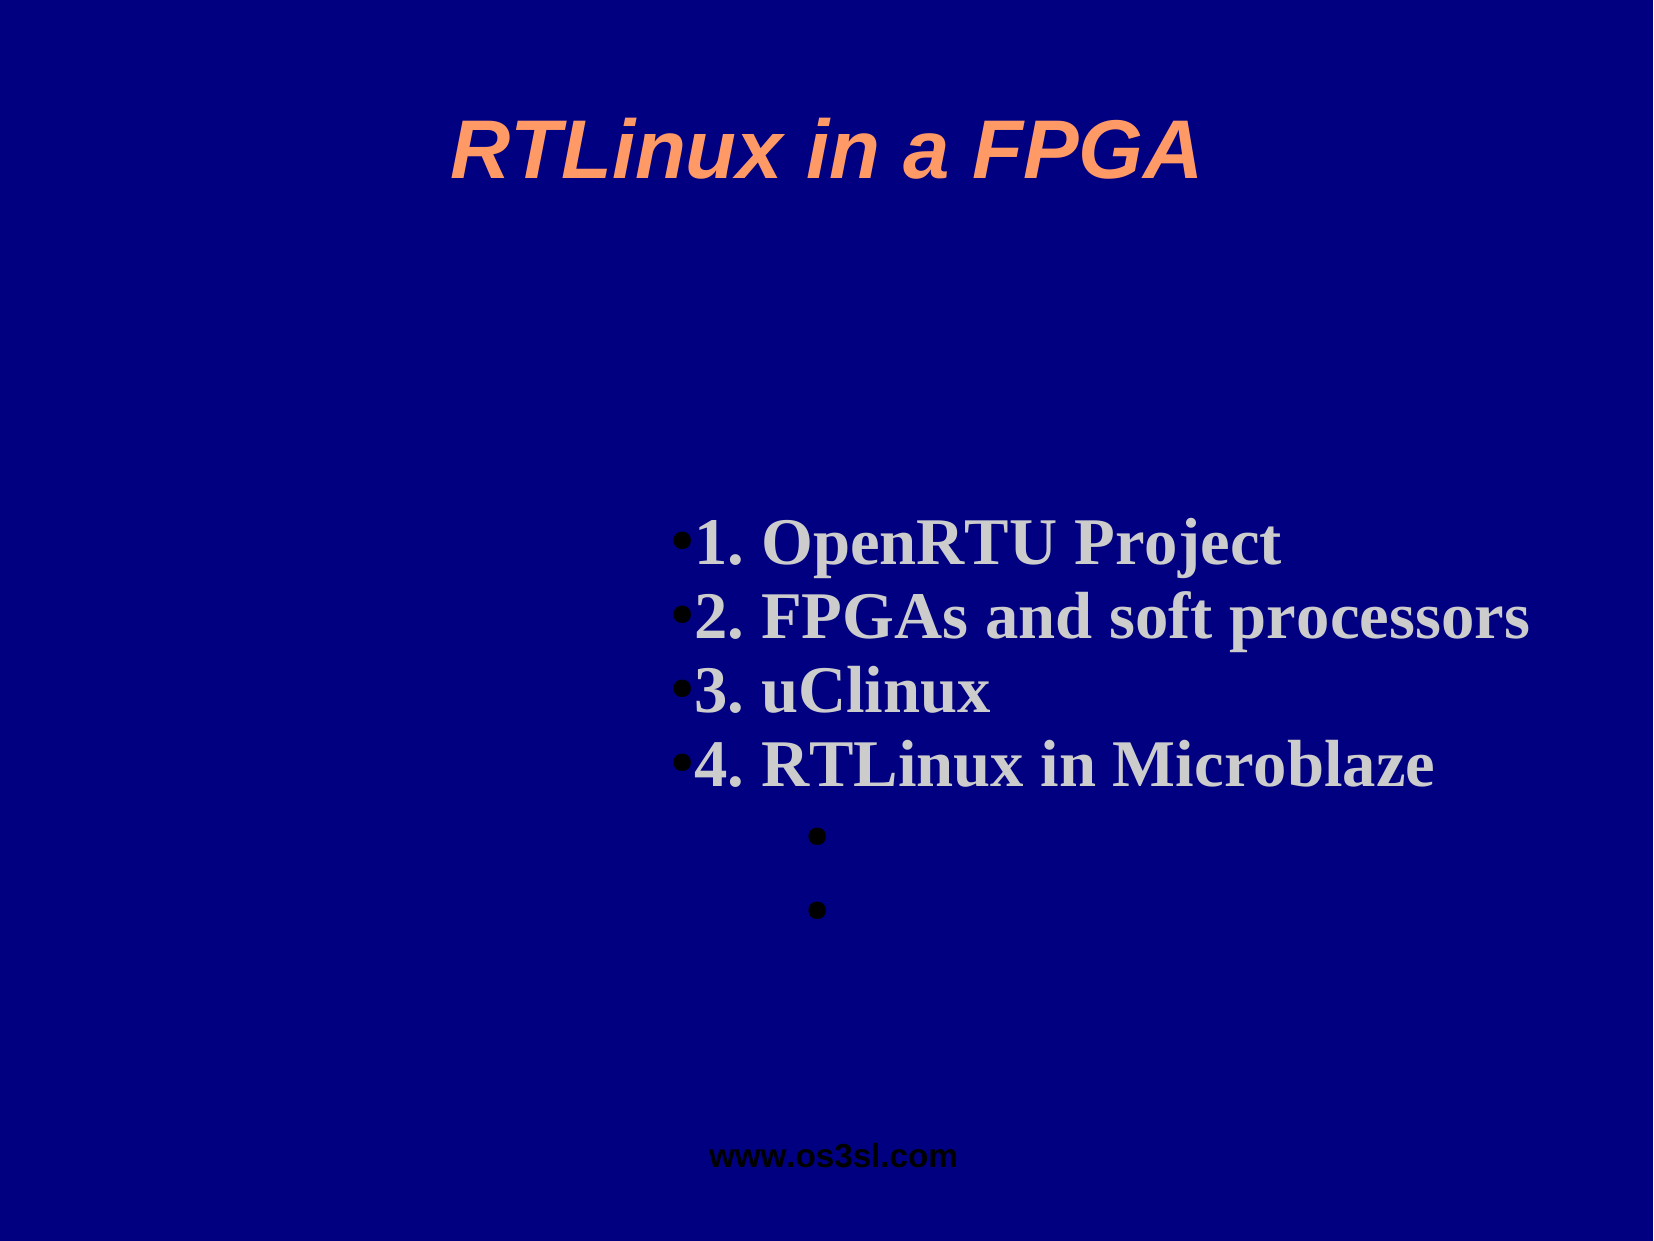

# RTLinux in a FPGA
1. OpenRTU Project
2. FPGAs and soft processors
3. uClinux
4. RTLinux in Microblaze
www.os3sl.com